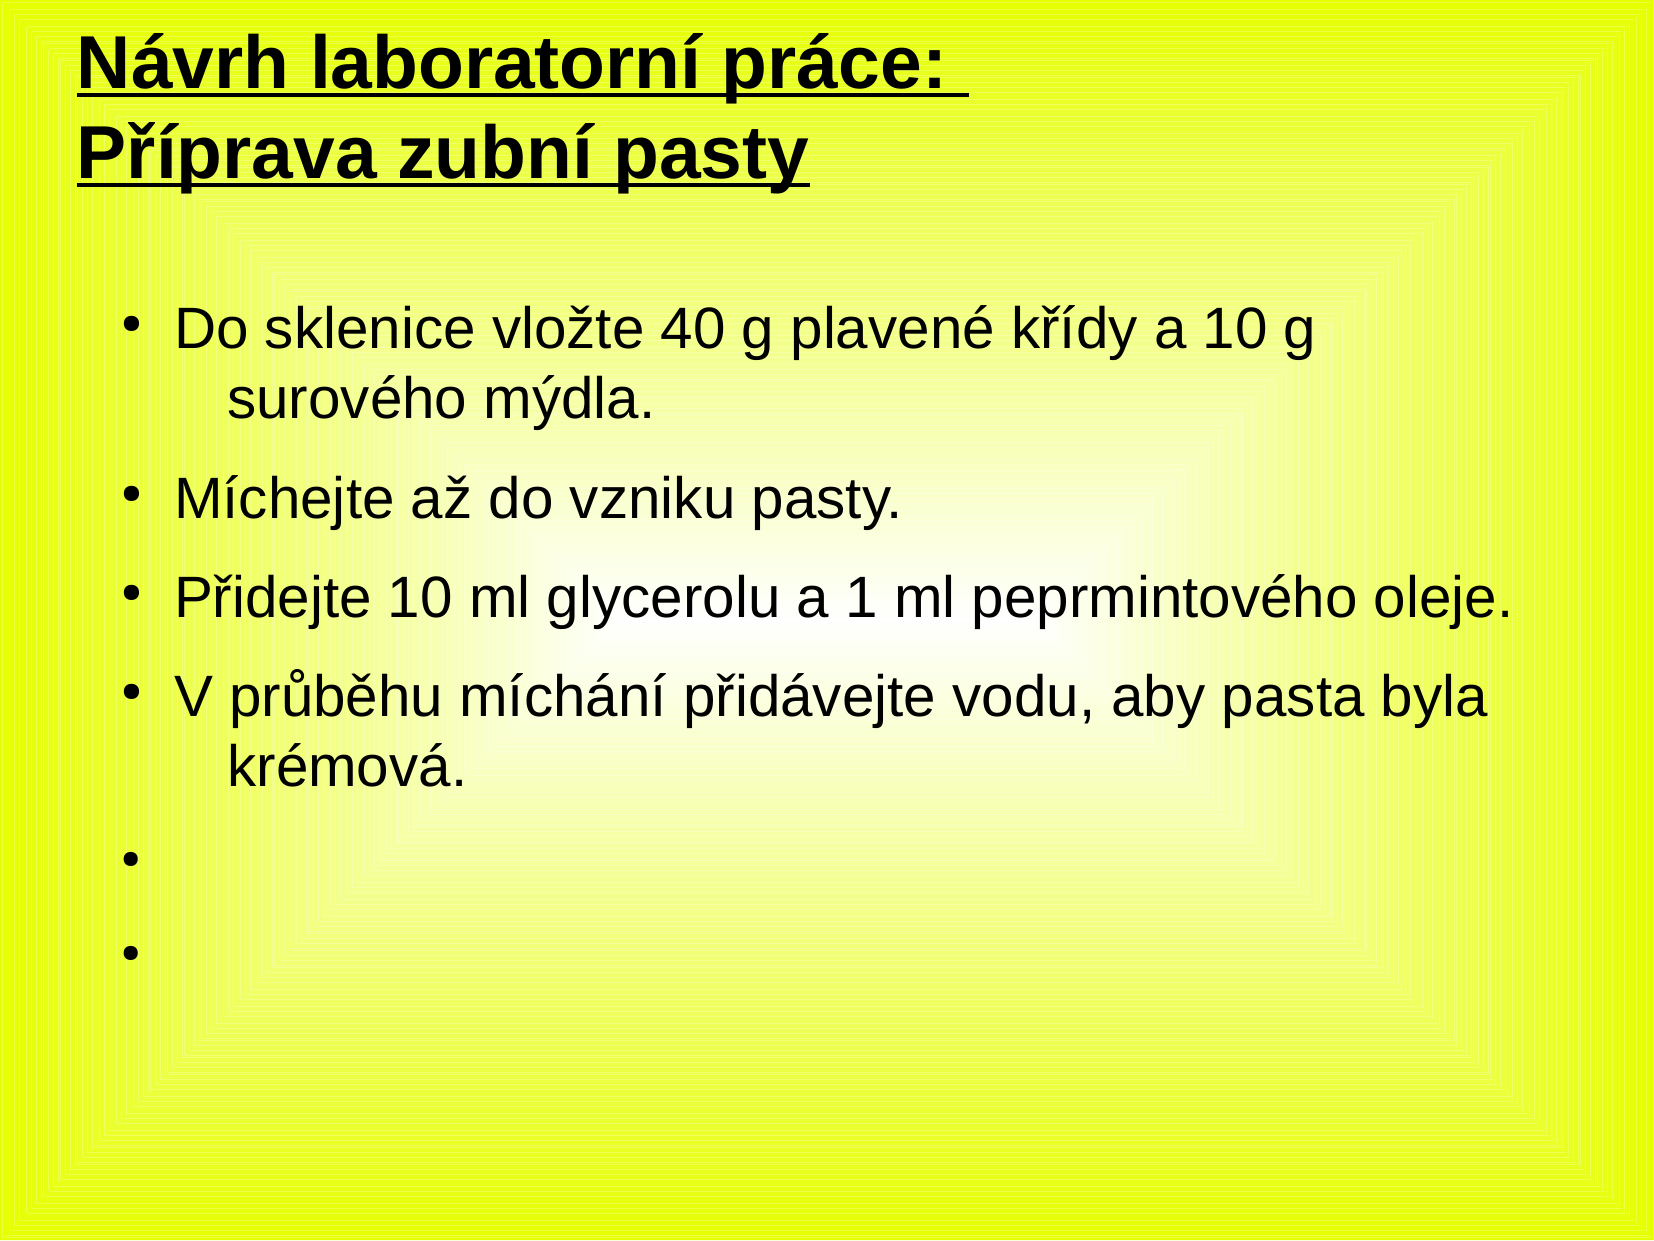

# Návrh laboratorní práce: Příprava zubní pasty
Do sklenice vložte 40 g plavené křídy a 10 g surového mýdla.
Míchejte až do vzniku pasty.
Přidejte 10 ml glycerolu a 1 ml peprmintového oleje.
V průběhu míchání přidávejte vodu, aby pasta byla krémová.